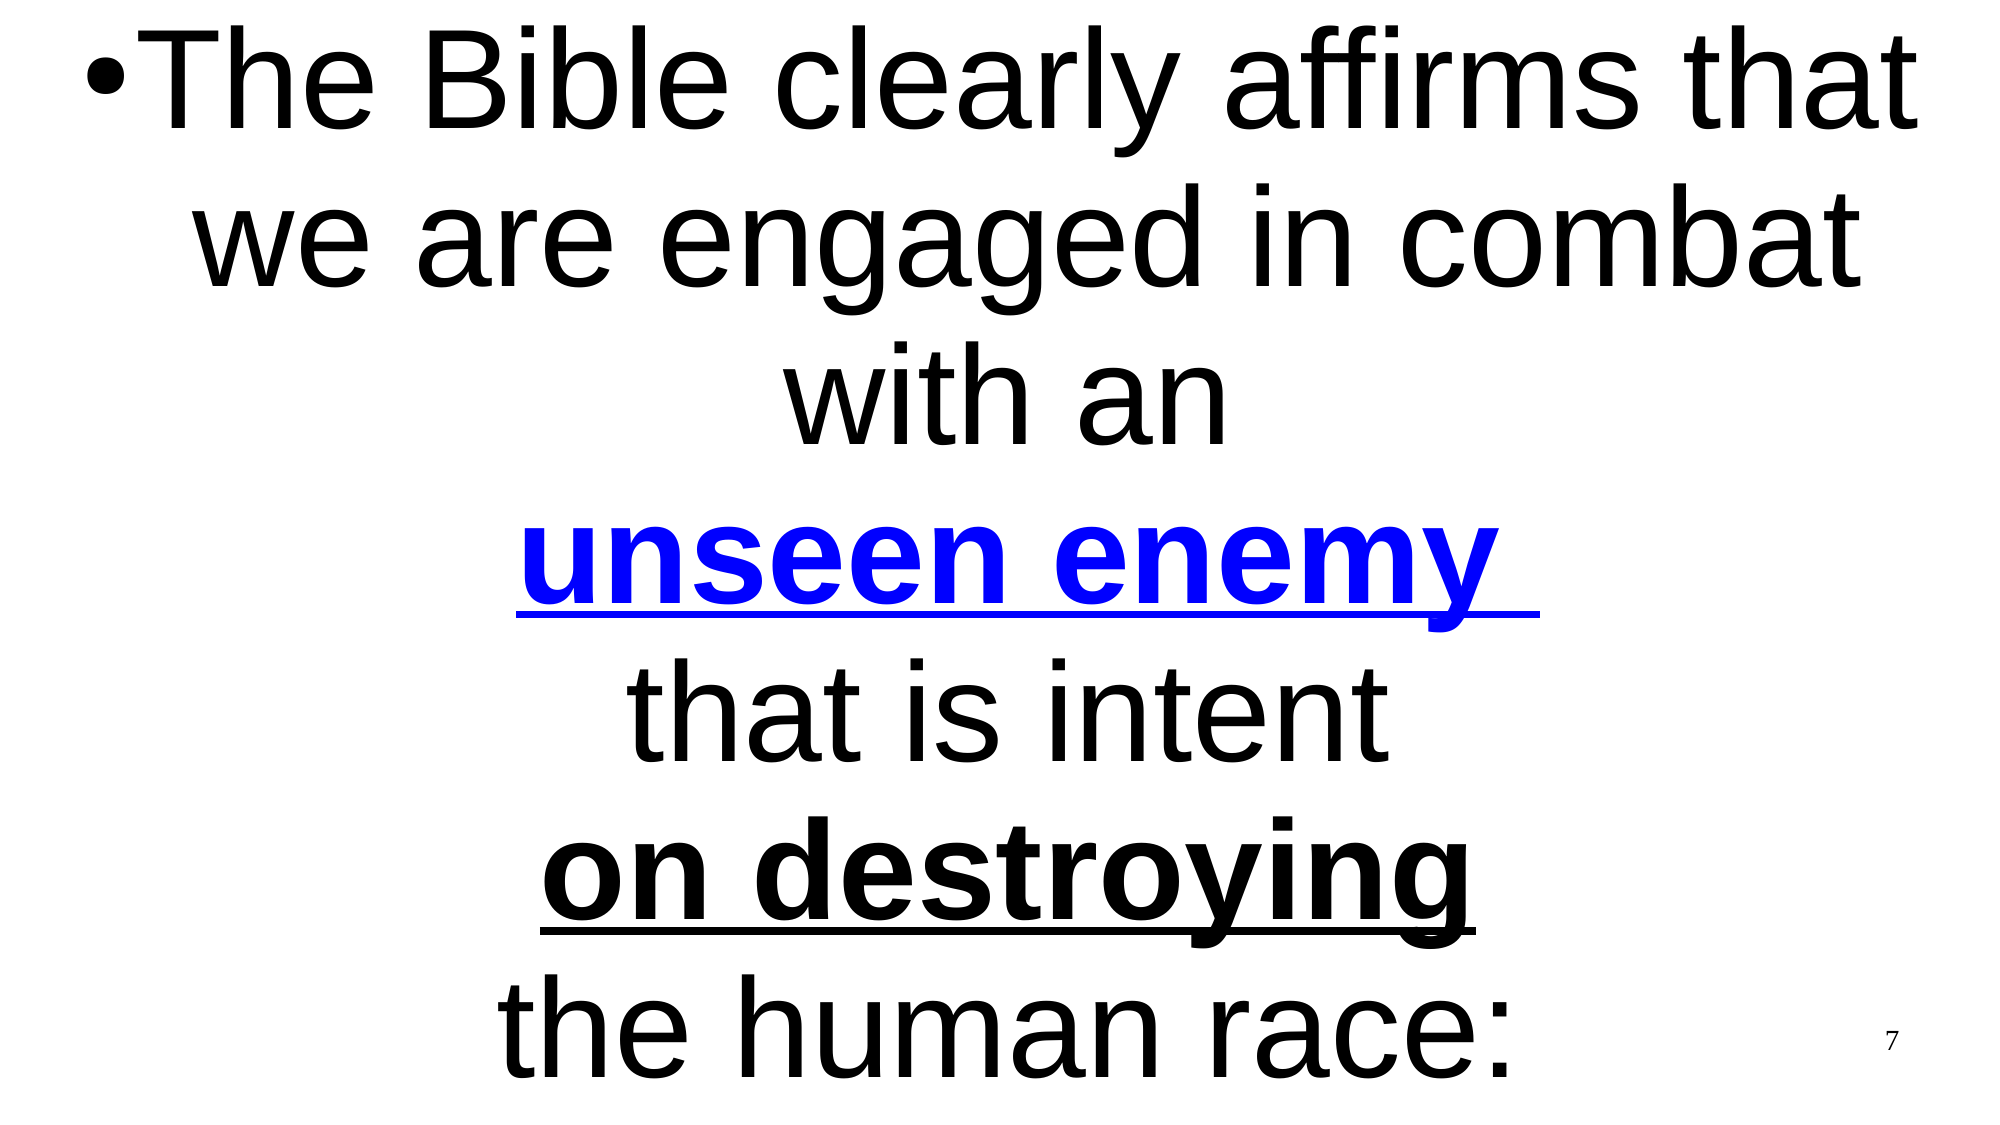

# The Bible clearly affirms that we are engaged in combat with an unseen enemy that is intent on destroying the human race:
7